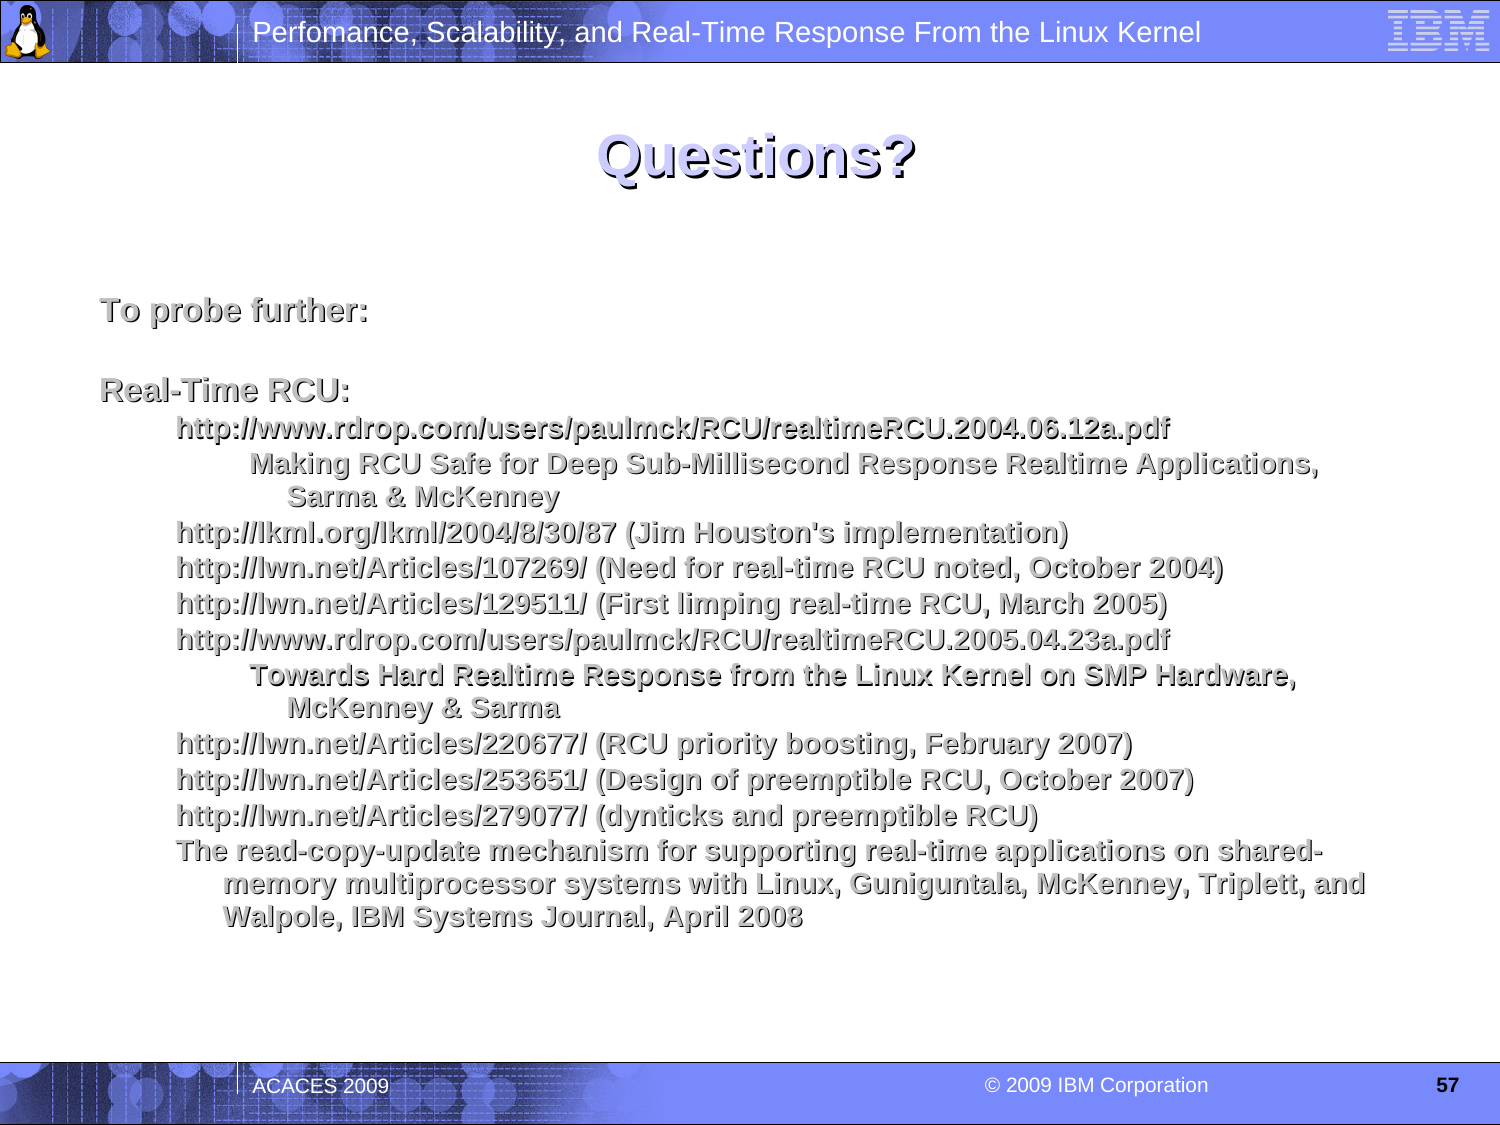

# Questions?
To probe further:
Real-Time RCU:
http://www.rdrop.com/users/paulmck/RCU/realtimeRCU.2004.06.12a.pdf
Making RCU Safe for Deep Sub-Millisecond Response Realtime Applications, Sarma & McKenney
http://lkml.org/lkml/2004/8/30/87 (Jim Houston's implementation)
http://lwn.net/Articles/107269/ (Need for real-time RCU noted, October 2004)
http://lwn.net/Articles/129511/ (First limping real-time RCU, March 2005)
http://www.rdrop.com/users/paulmck/RCU/realtimeRCU.2005.04.23a.pdf
Towards Hard Realtime Response from the Linux Kernel on SMP Hardware, McKenney & Sarma
http://lwn.net/Articles/220677/ (RCU priority boosting, February 2007)
http://lwn.net/Articles/253651/ (Design of preemptible RCU, October 2007)
http://lwn.net/Articles/279077/ (dynticks and preemptible RCU)
The read-copy-update mechanism for supporting real-time applications on shared-memory multiprocessor systems with Linux, Guniguntala, McKenney, Triplett, and Walpole, IBM Systems Journal, April 2008
57